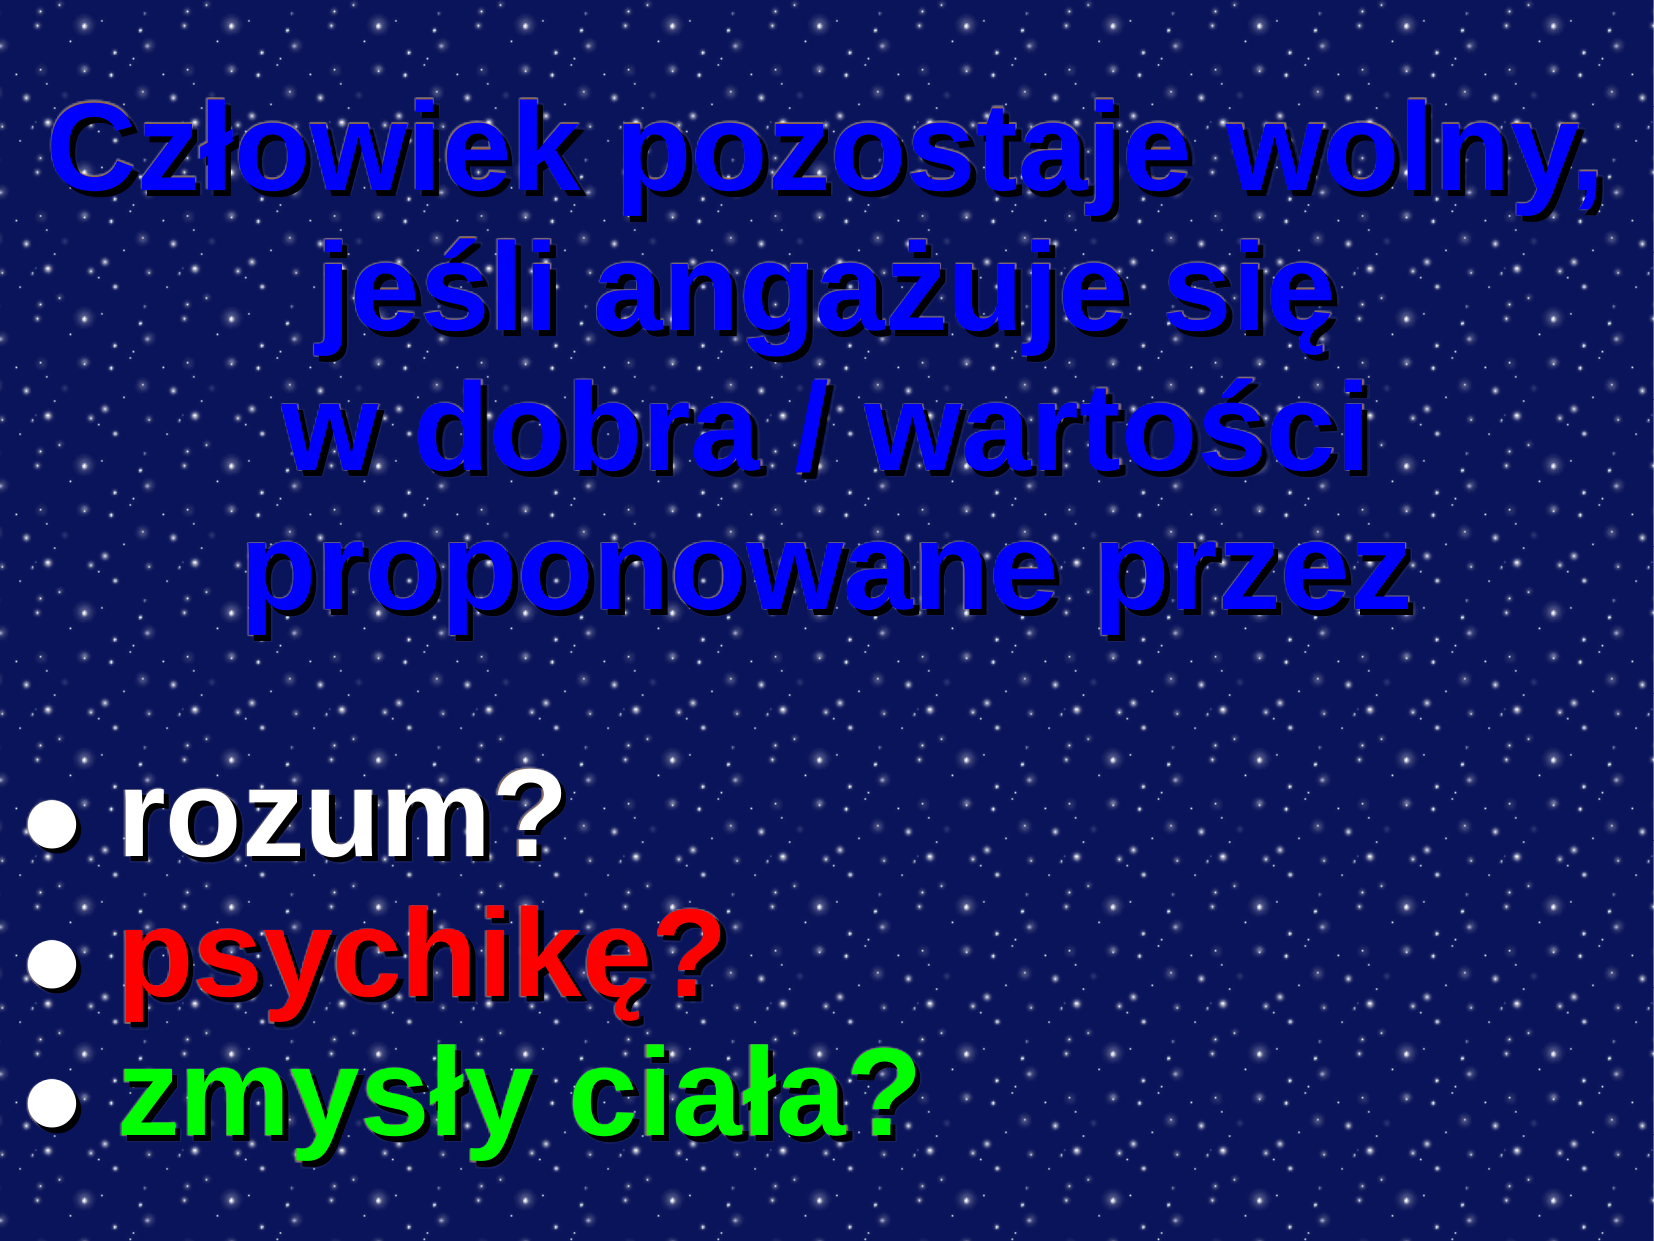

# Człowiek pozostaje wolny,
jeśli angażuje się
w dobra / wartości
proponowane przez
● rozum?
● psychikę?
● zmysły ciała?